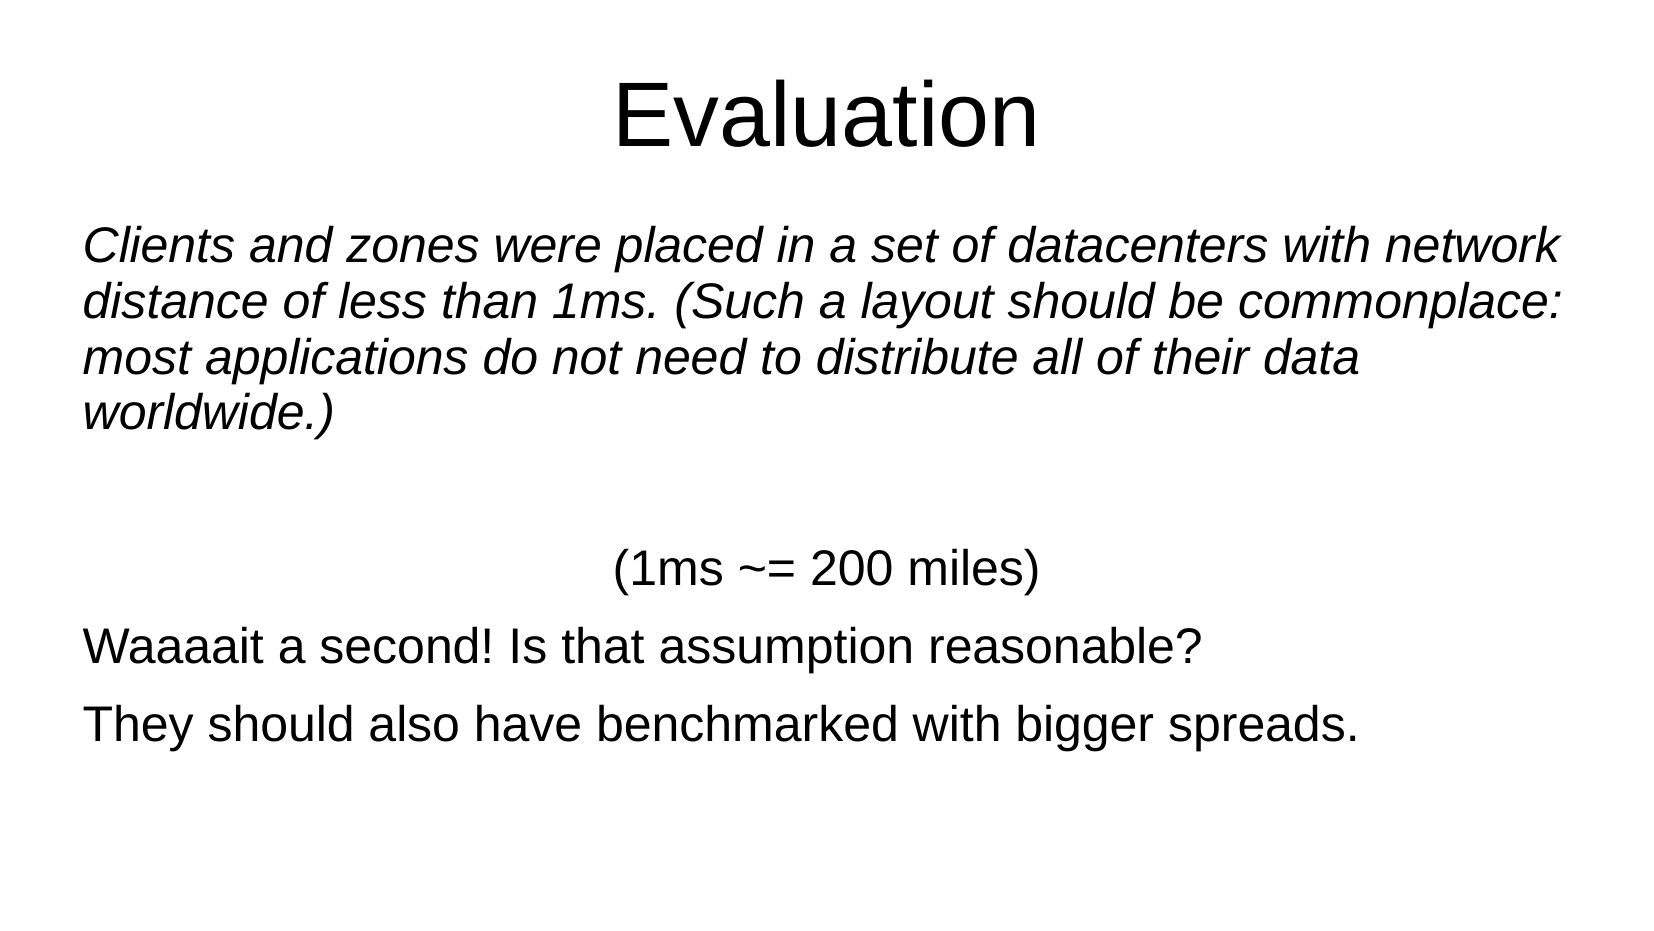

# Evaluation
Clients and zones were placed in a set of datacenters with network distance of less than 1ms. (Such a layout should be commonplace: most applications do not need to distribute all of their data worldwide.)
(1ms ~= 200 miles)
Waaaait a second! Is that assumption reasonable?
They should also have benchmarked with bigger spreads.